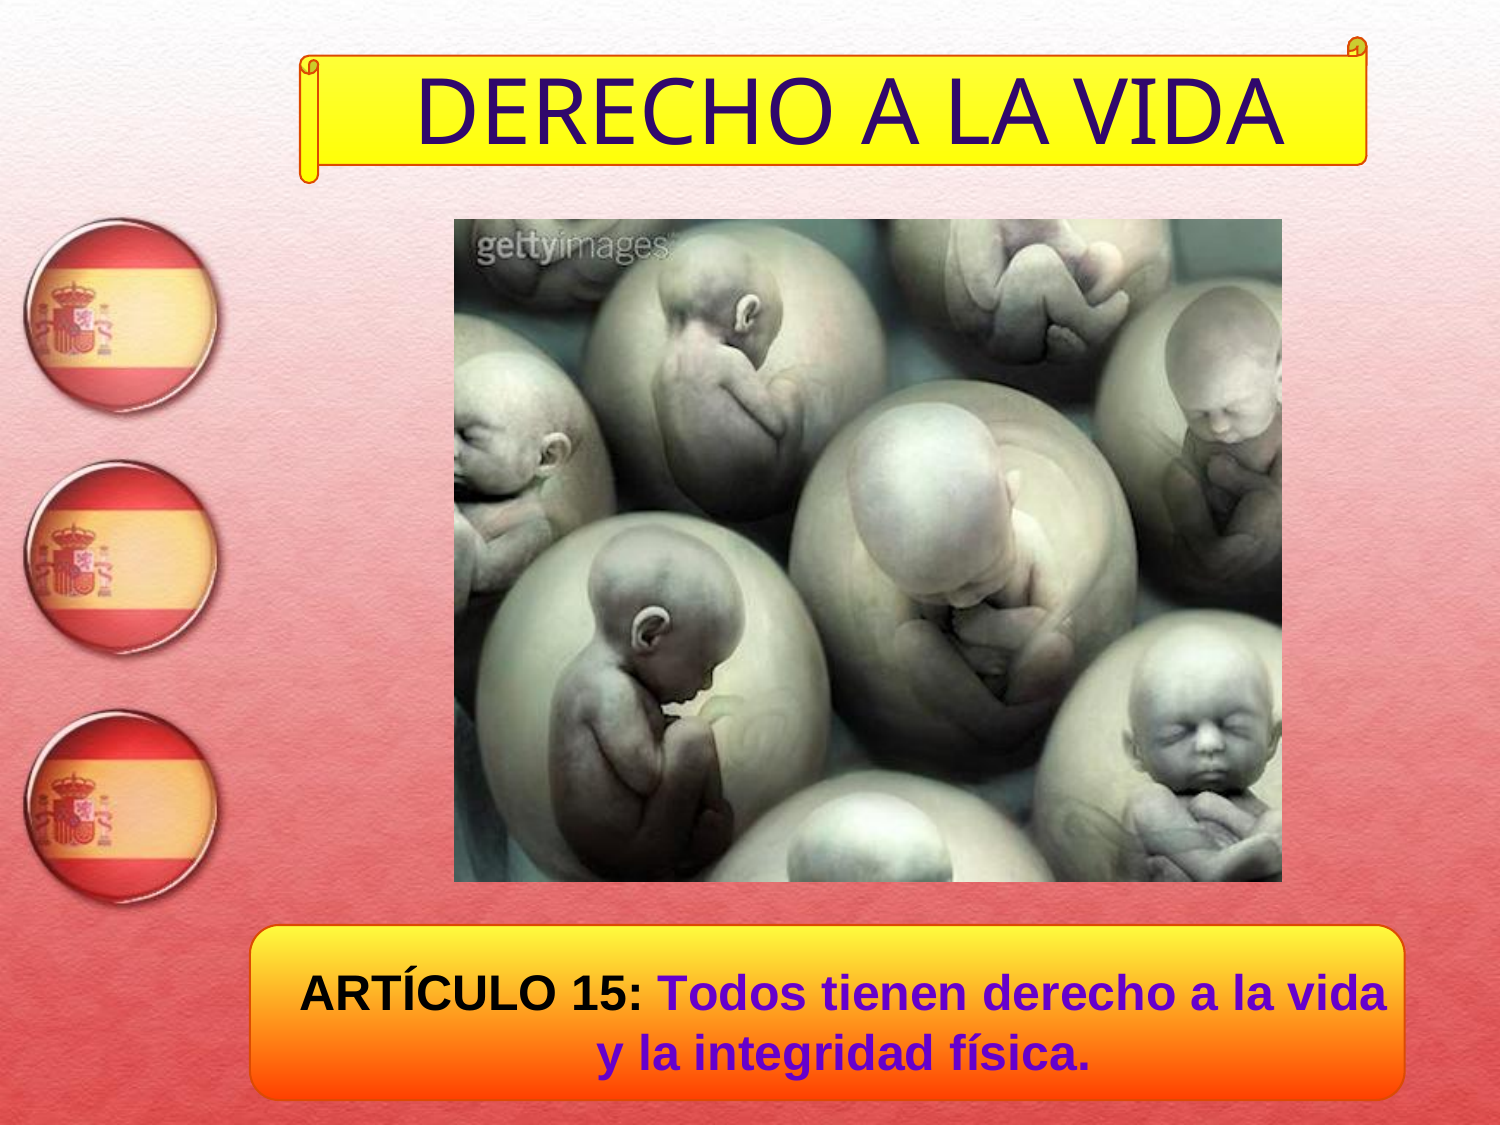

DERECHO A LA VIDA
ARTÍCULO 15: Todos tienen derecho a la vida y la integridad física.
40